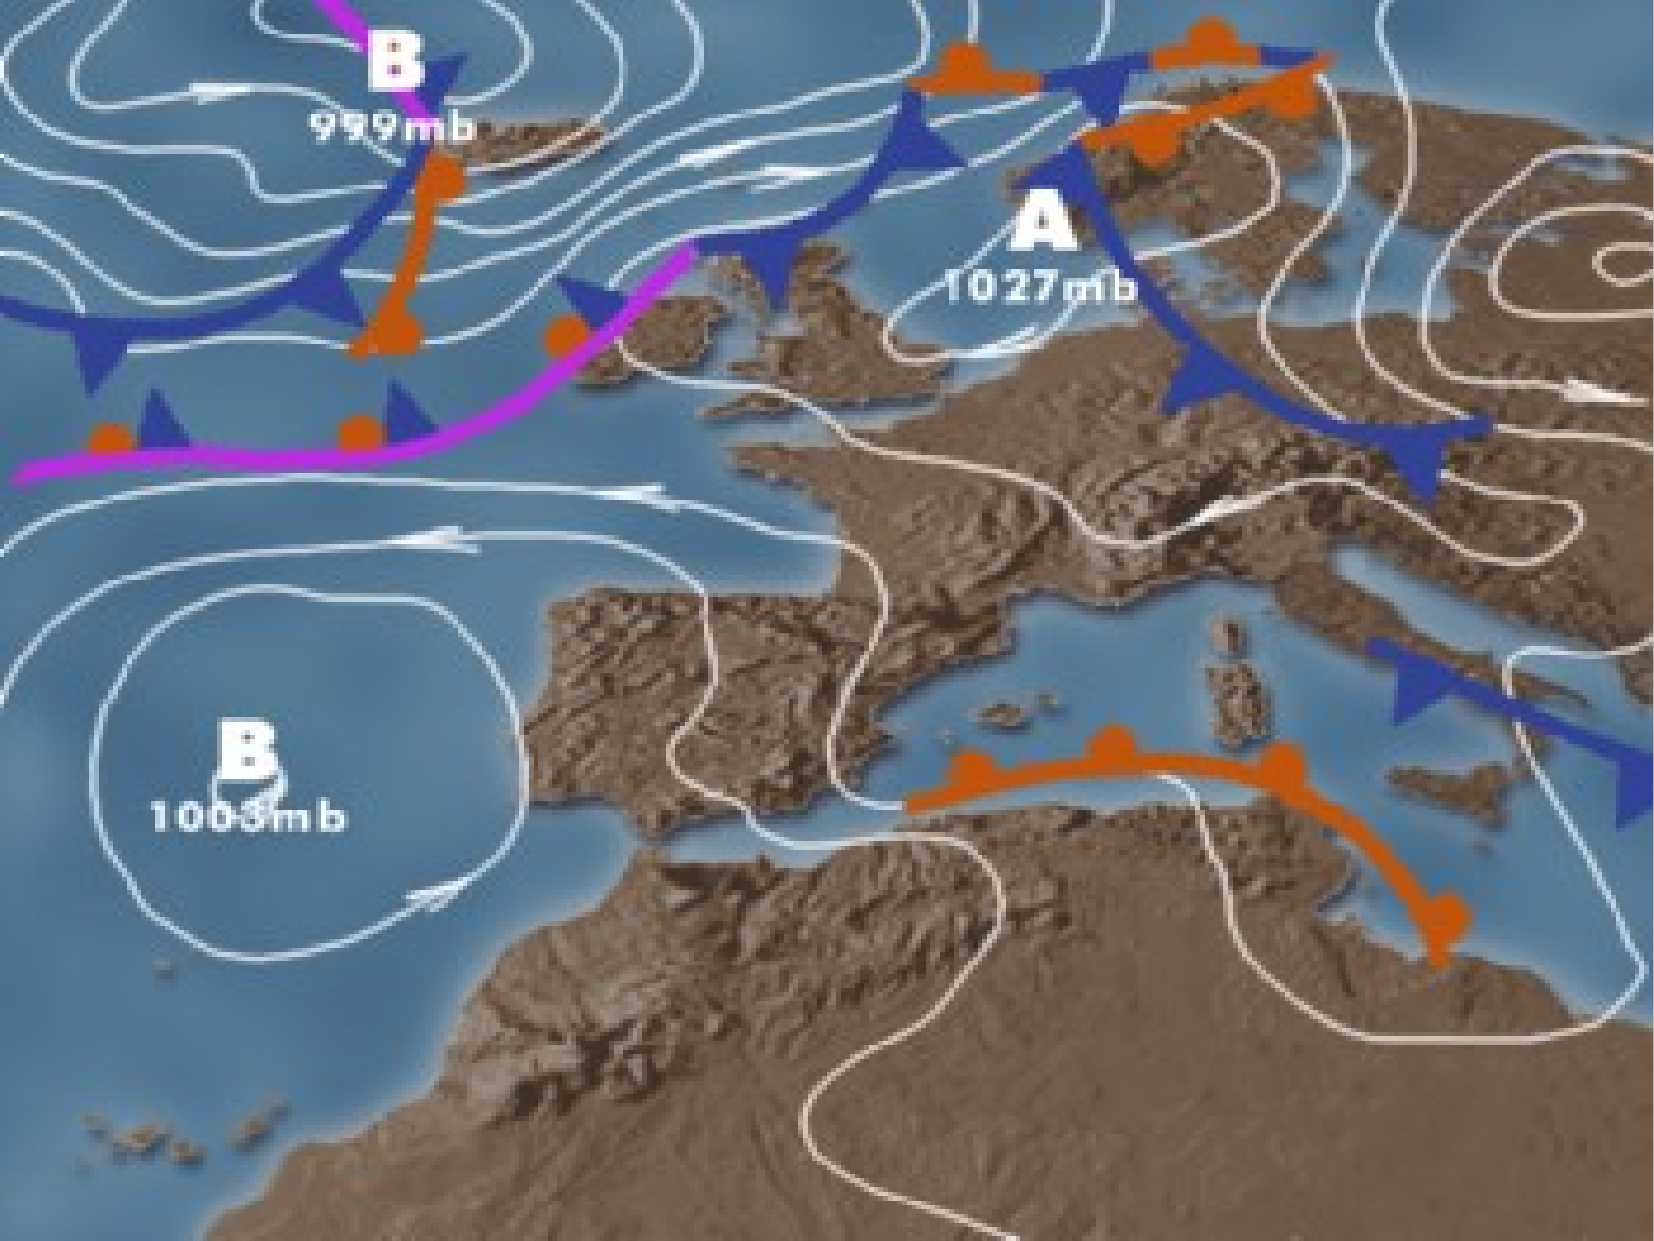

6.2.Los mapas del tiempo.
Cálidos
Línea semicírculos rojos
Frentes
Fríos
Linea triángulos azules
Anticiclones
Alta presión
Interpretación
Mapas del tiempo
Centros de acción
Borrascas
Baja presión
Gradientes de presión
Distancia entre isobaras